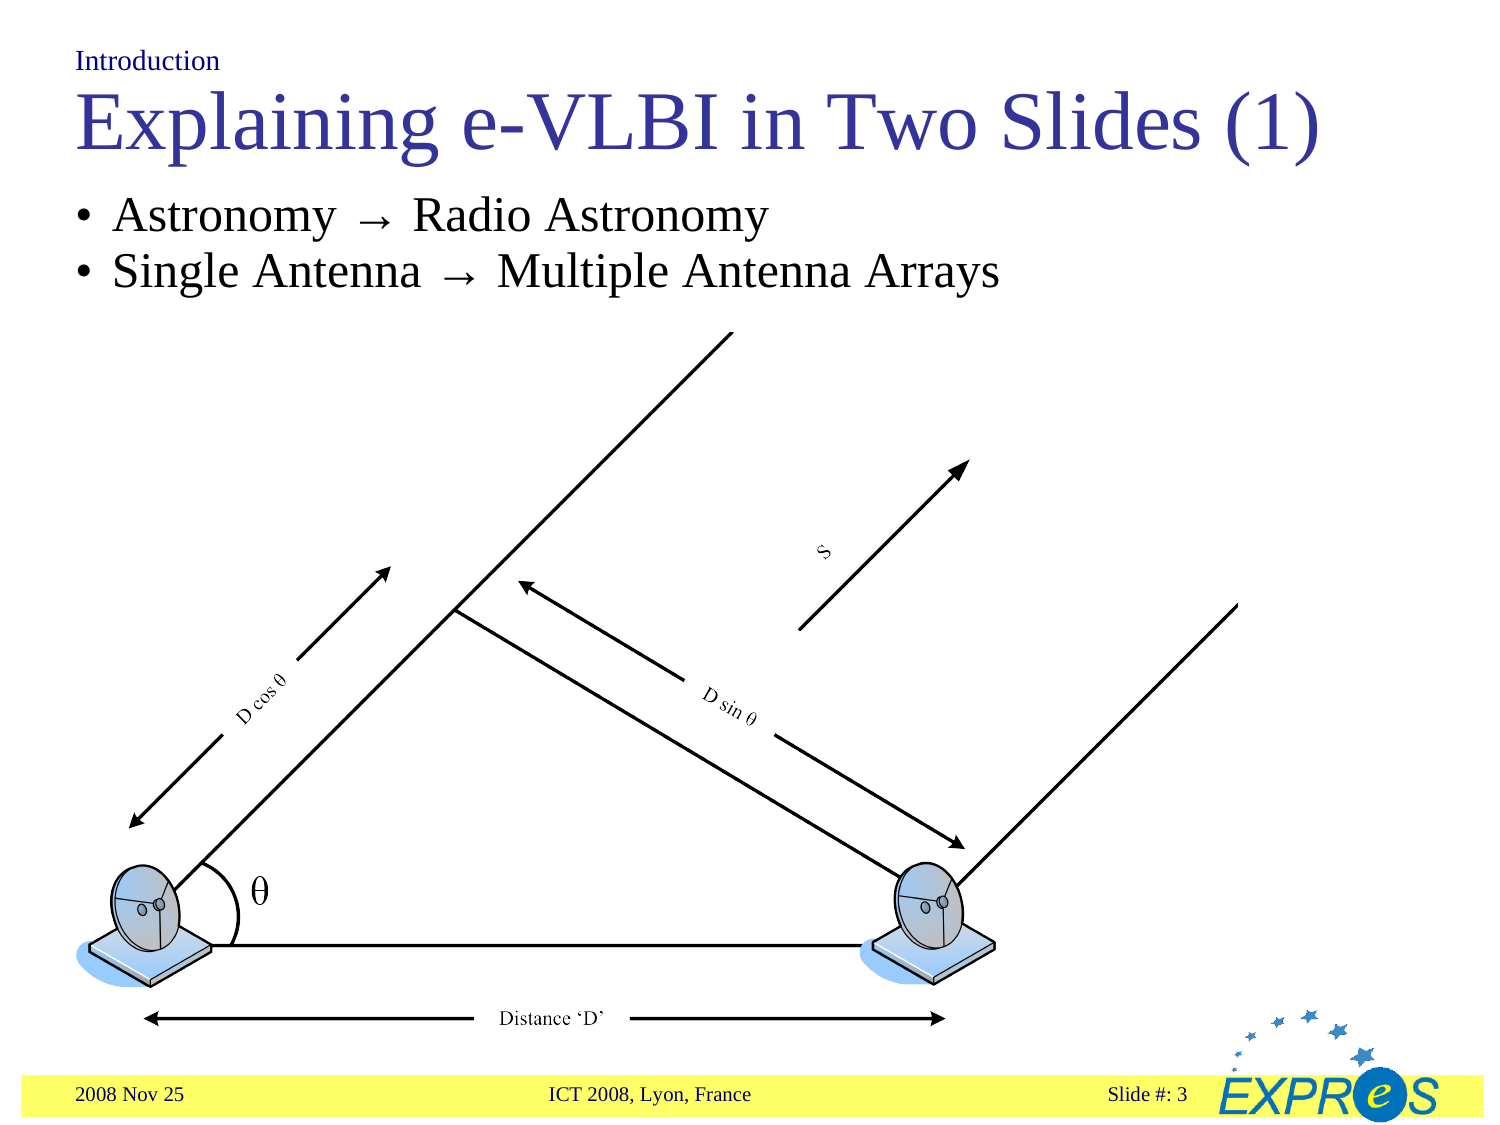

Introduction
# Explaining e-VLBI in Two Slides (1)
Astronomy → Radio Astronomy
Single Antenna → Multiple Antenna Arrays
YYYY Mmm DD
Meeting Name, Location
3